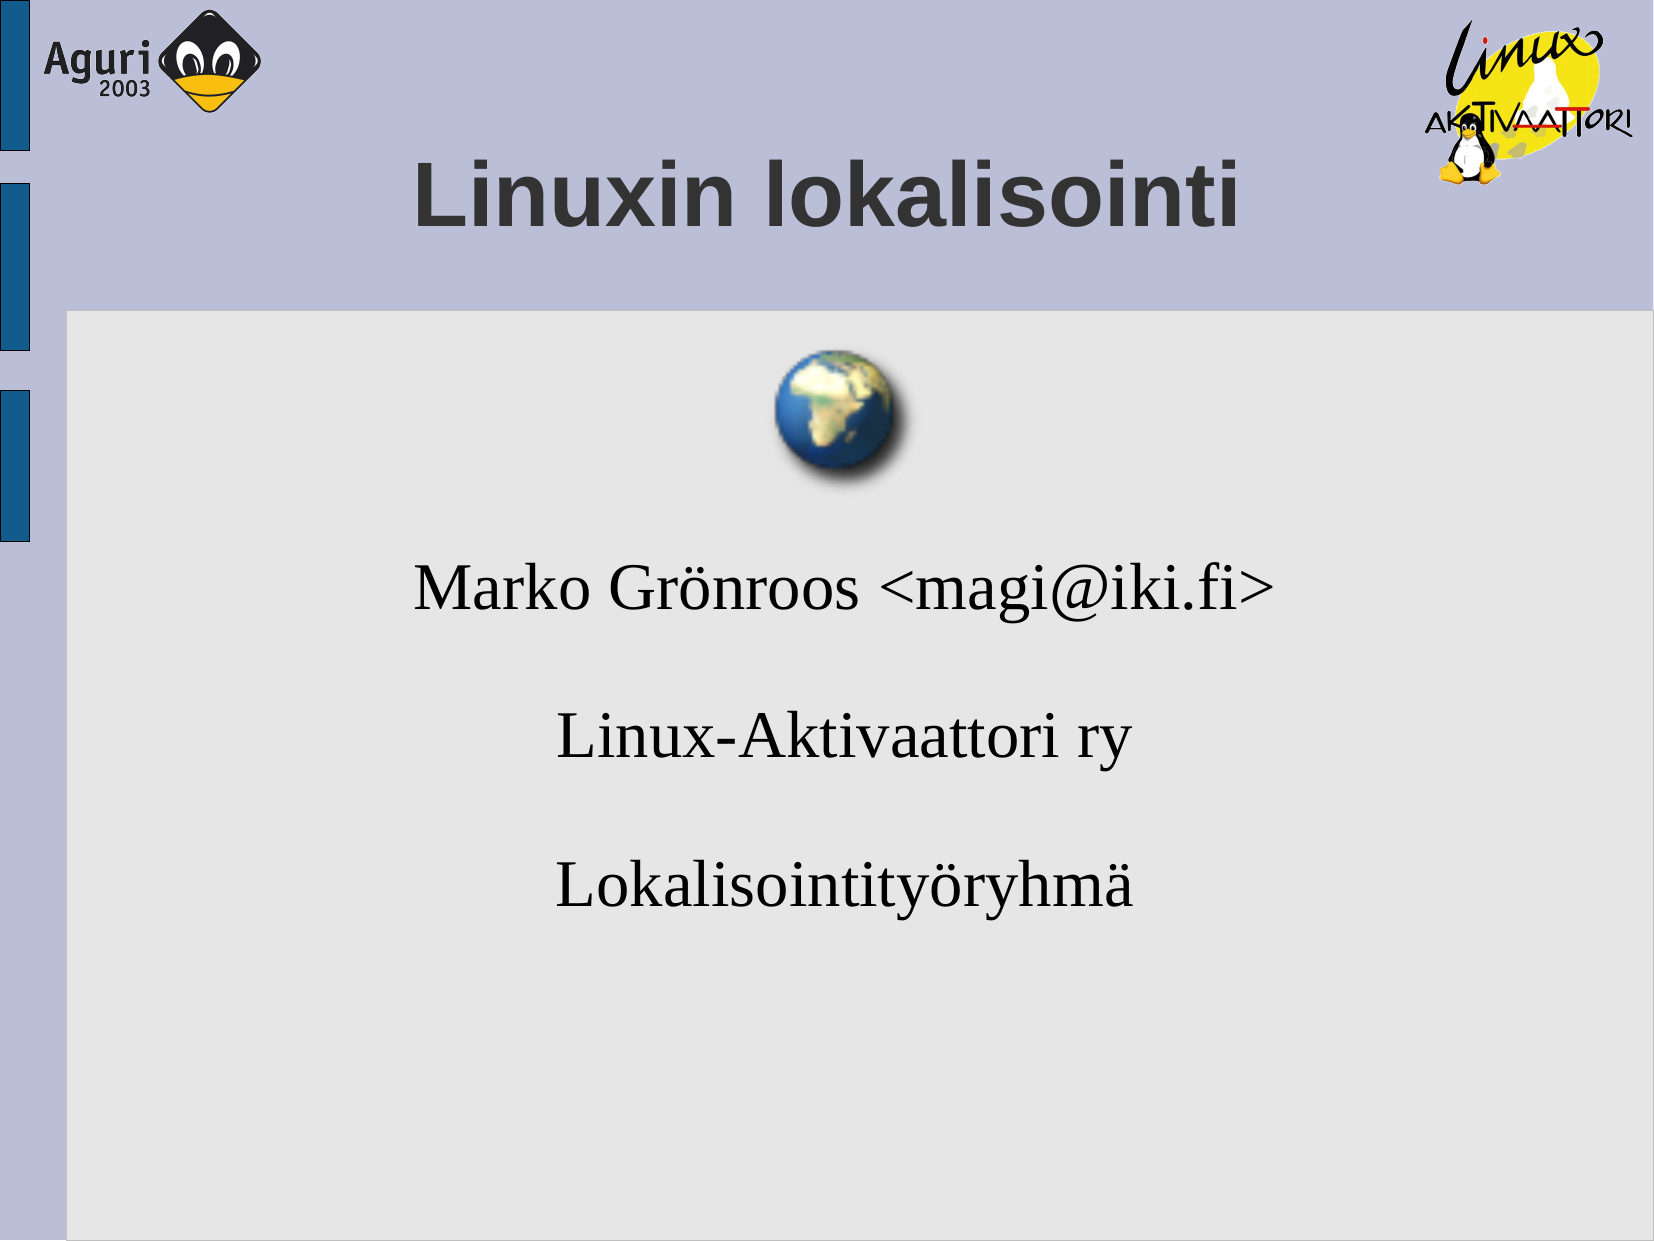

# Linuxin lokalisointi
Marko Grönroos <magi@iki.fi>
Linux-Aktivaattori ry
Lokalisointityöryhmä